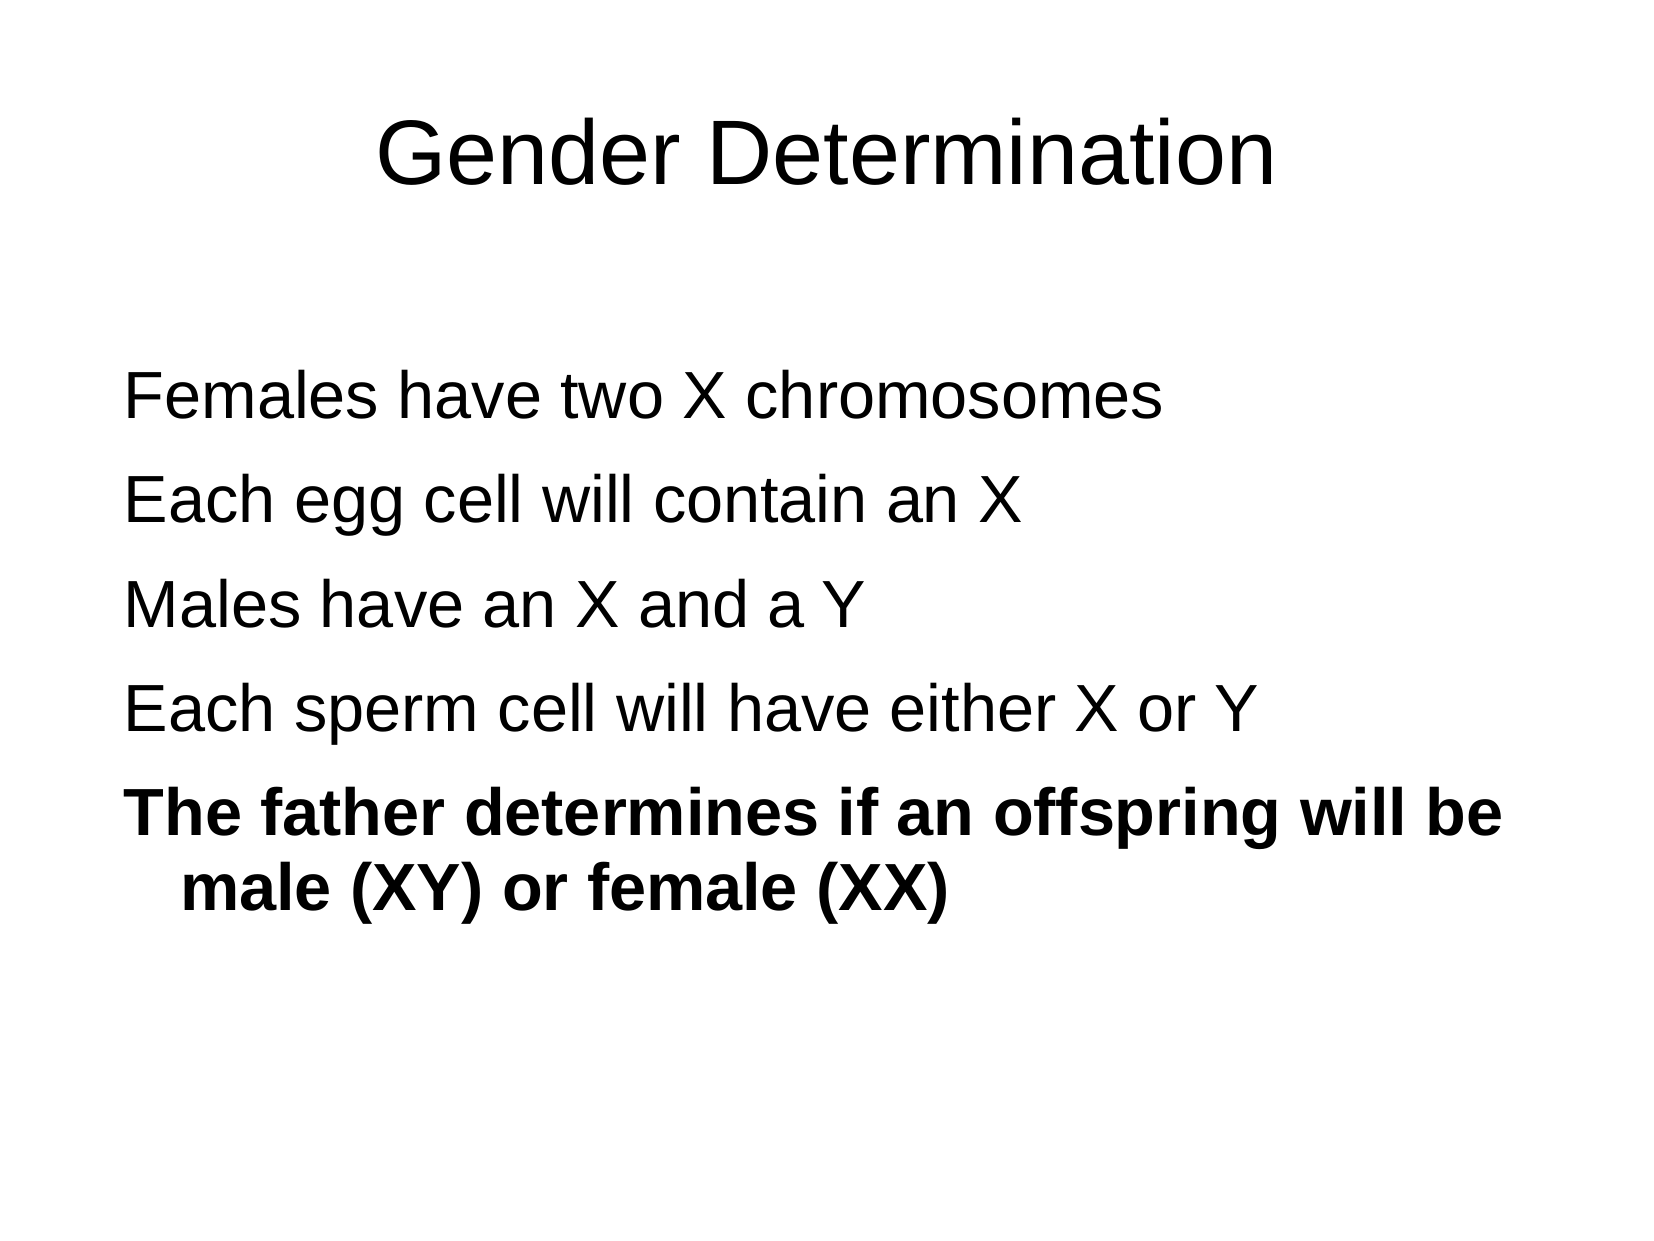

# Gender Determination
Females have two X chromosomes
Each egg cell will contain an X
Males have an X and a Y
Each sperm cell will have either X or Y
The father determines if an offspring will be male (XY) or female (XX)